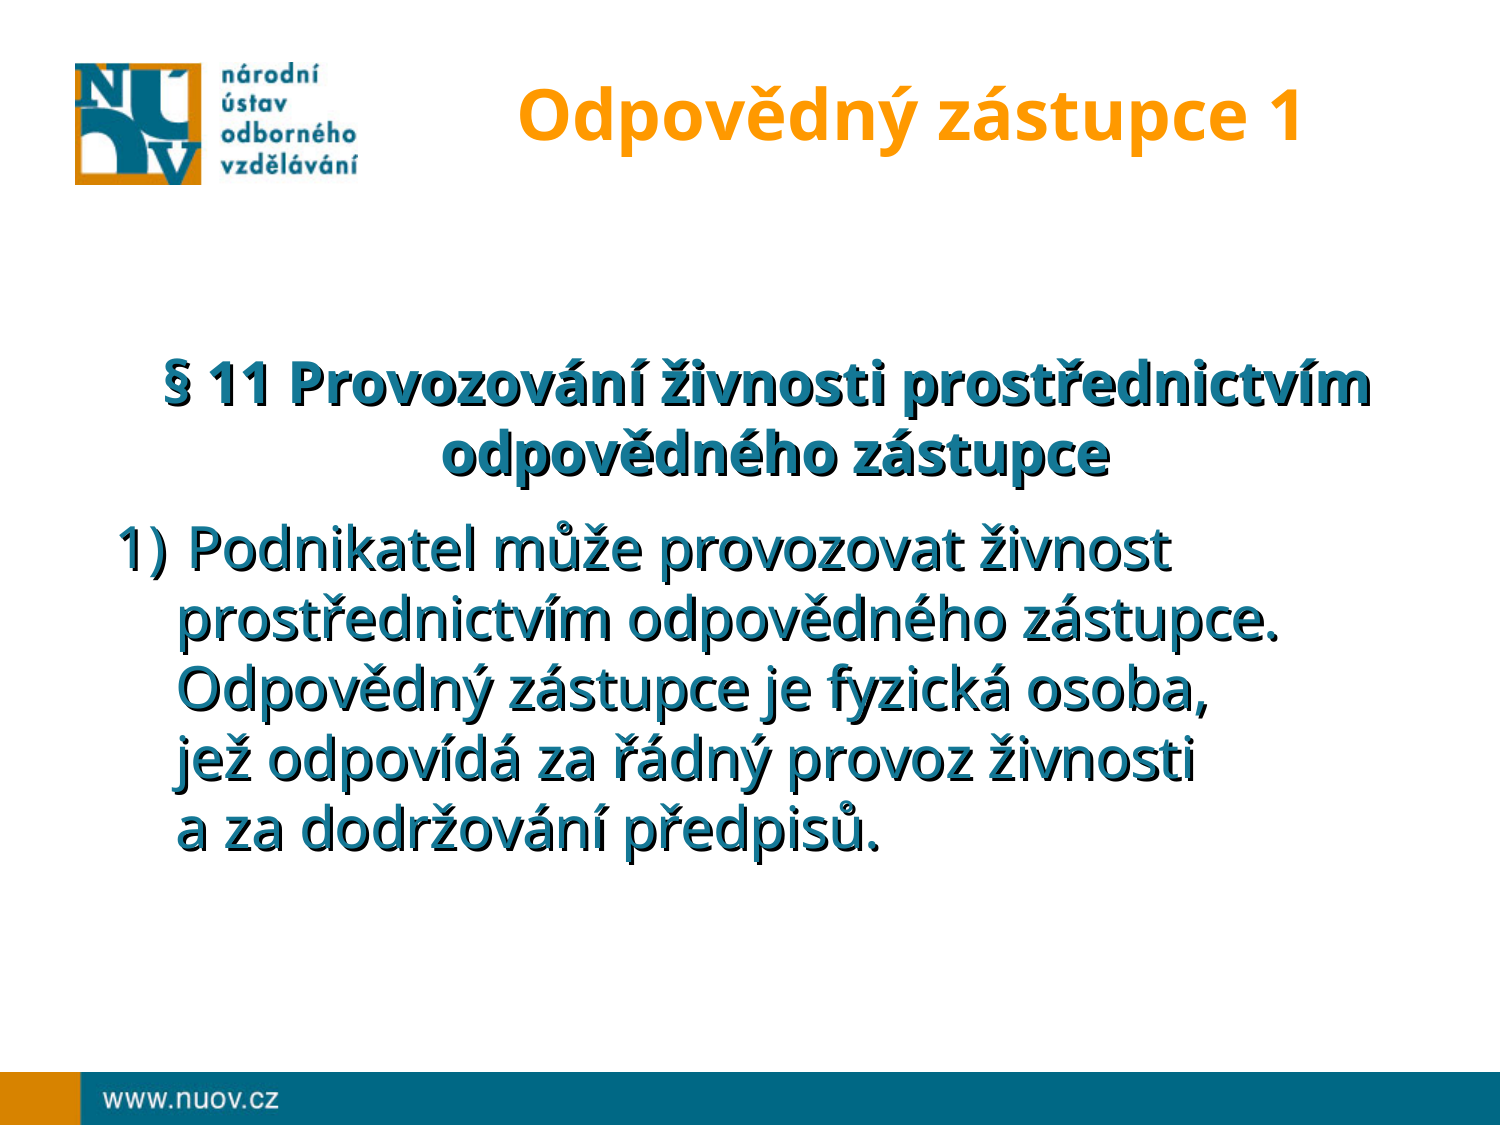

# Odpovědný zástupce 1
§ 11 Provozování živnosti prostřednictvím
odpovědného zástupce
 Podnikatel může provozovat živnost
 prostřednictvím odpovědného zástupce.
 Odpovědný zástupce je fyzická osoba,
 jež odpovídá za řádný provoz živnosti
 a za dodržování předpisů.